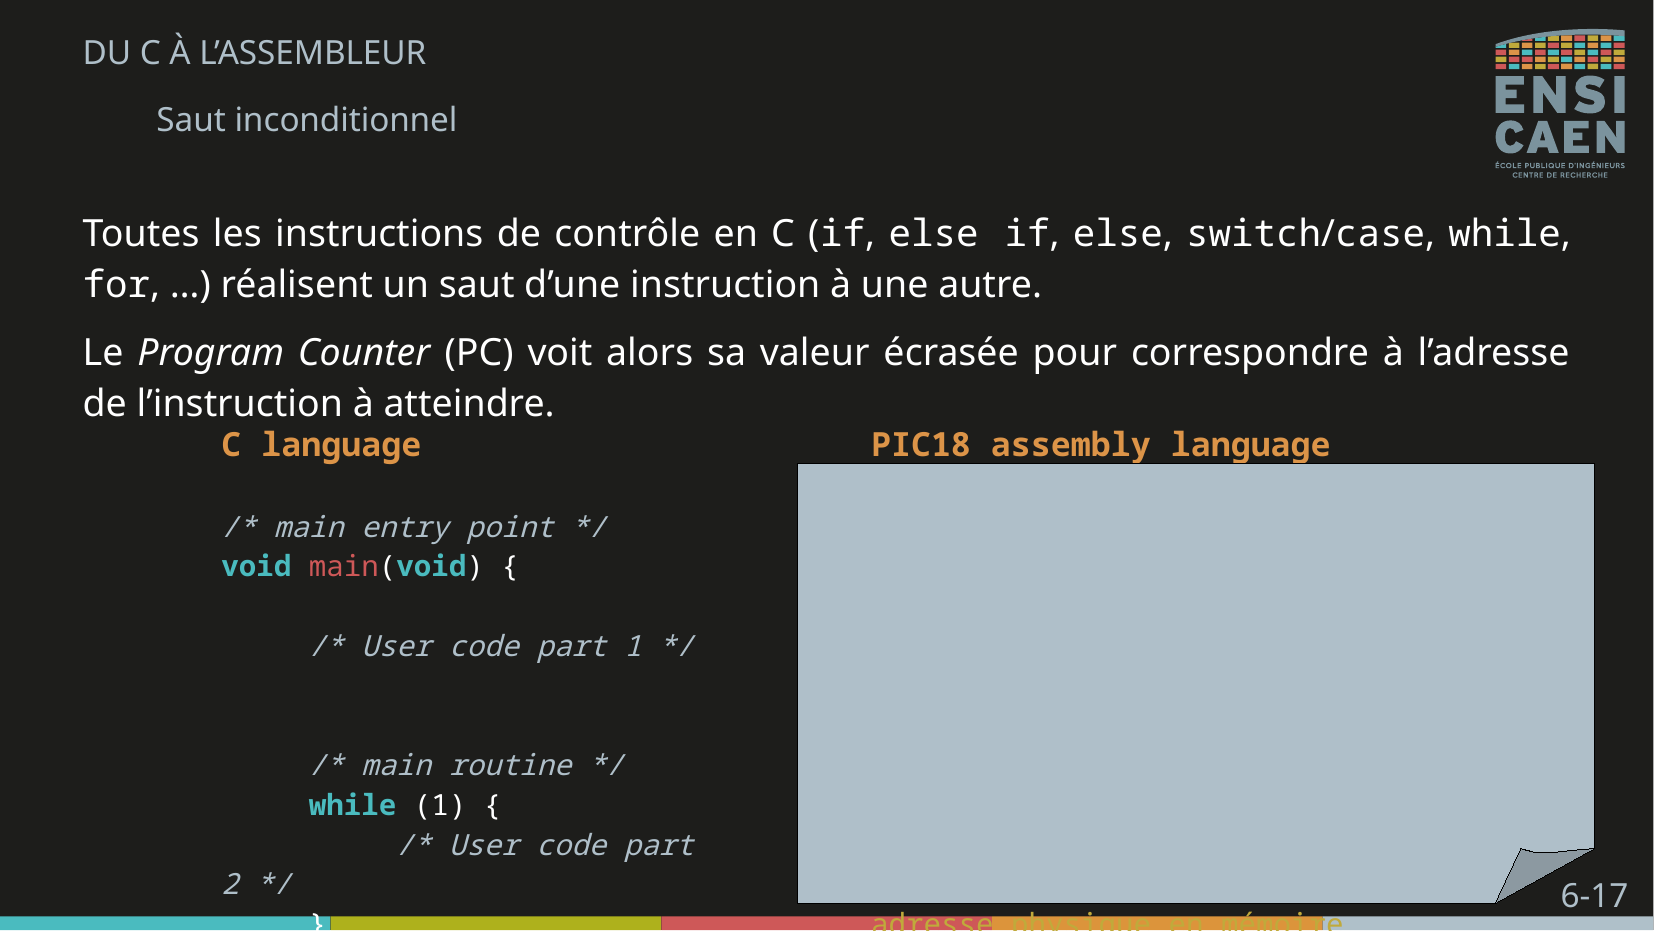

# DU C À L’ASSEMBLEUR Saut inconditionnel
Toutes les instructions de contrôle en C (if, else if, else, switch/case, while, for, …) réalisent un saut d’une instruction à une autre.
Le Program Counter (PC) voit alors sa valeur écrasée pour correspondre à l’adresse de l’instruction à atteindre.
C language
/* main entry point */
void main(void) {
 /* User code part 1 */
 /* main routine */
 while (1) {
 /* User code part 2 */
 }
}
PIC18 assembly language
main:
 ; User code part 1
main_loop1:
 ; User code part 2
 GOTO main_loop1
Label: référence symbloique à une adresse physique en mémoire programme, résolue à l’édition des liens.